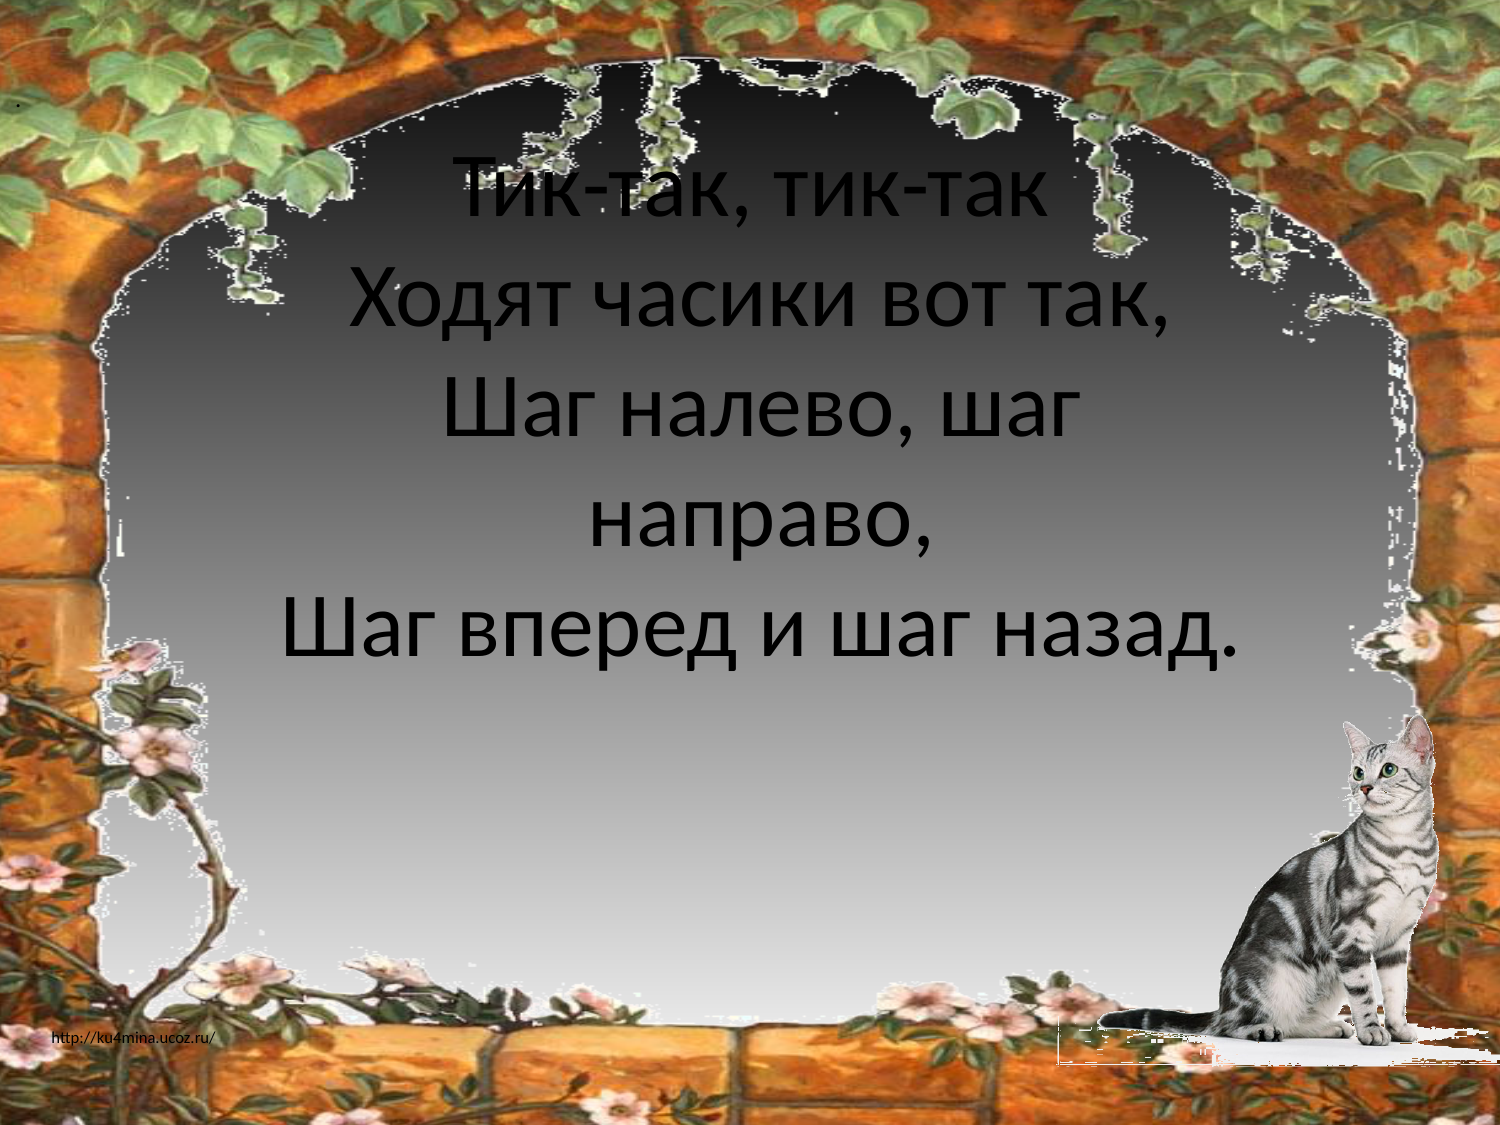

.
# Тик-так, тик-так Ходят часики вот так, Шаг налево, шаг направо, Шаг вперед и шаг назад.